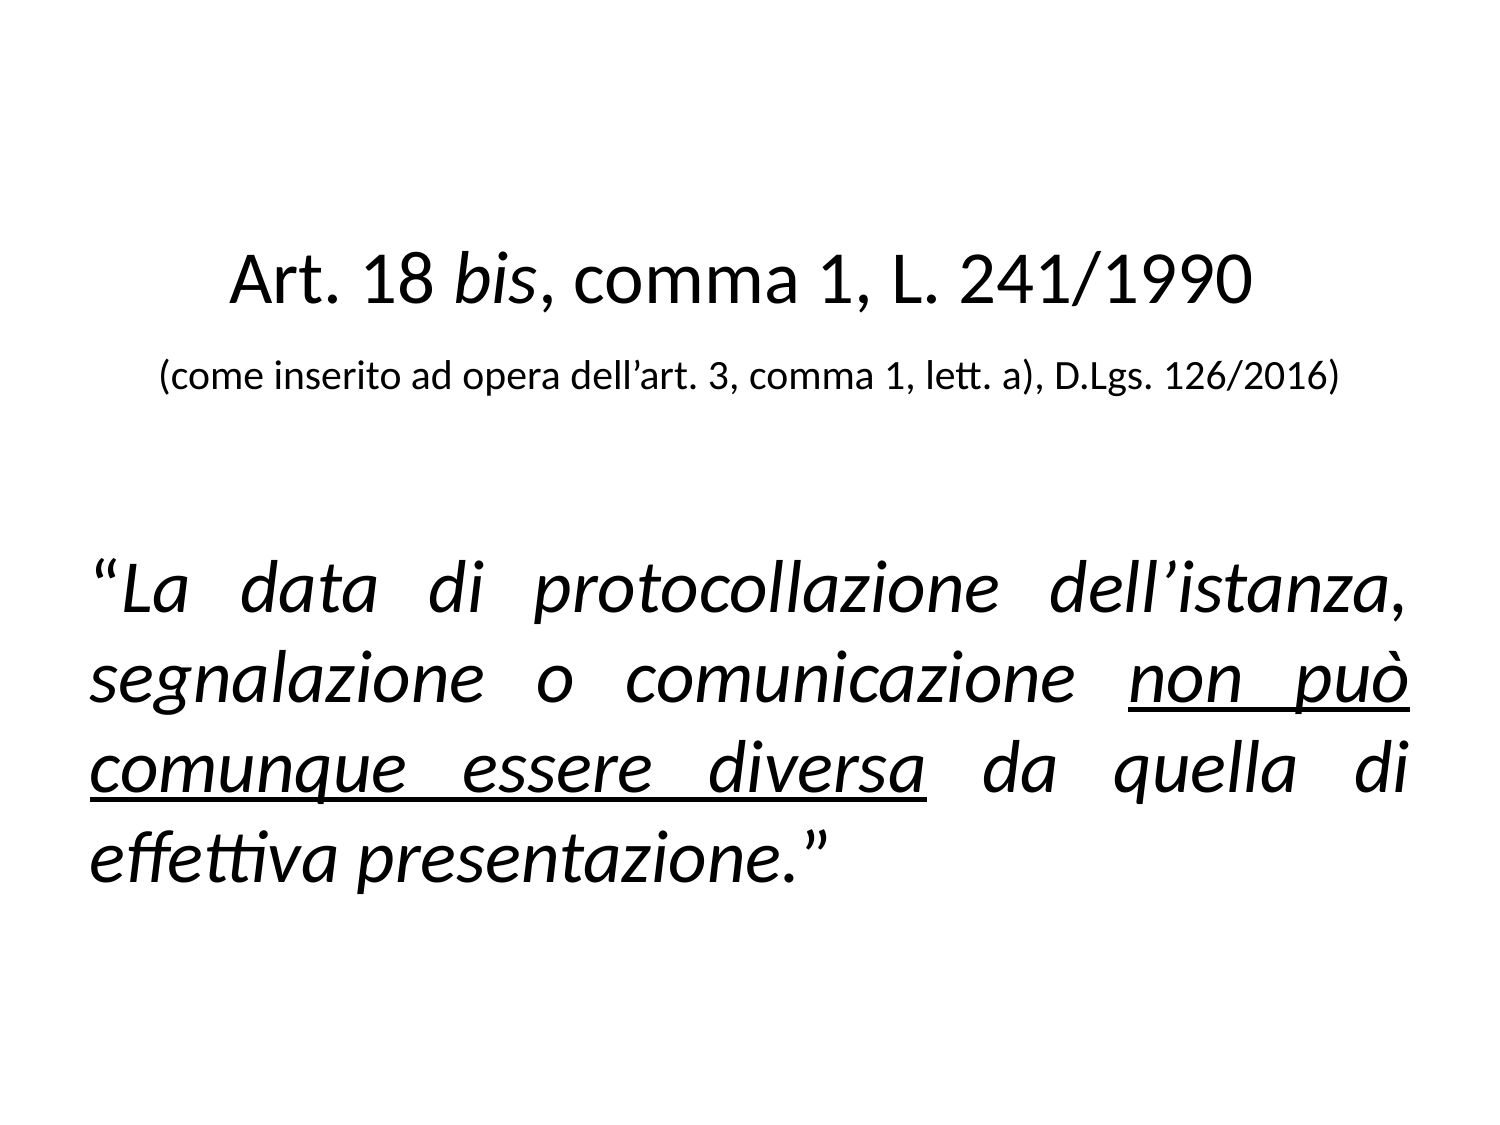

# Art. 18 bis, comma 1, L. 241/1990
(come inserito ad opera dell’art. 3, comma 1, lett. a), D.Lgs. 126/2016)
“La data di protocollazione dell’istanza, segnalazione o comunicazione non può comunque essere diversa da quella di effettiva presentazione.”